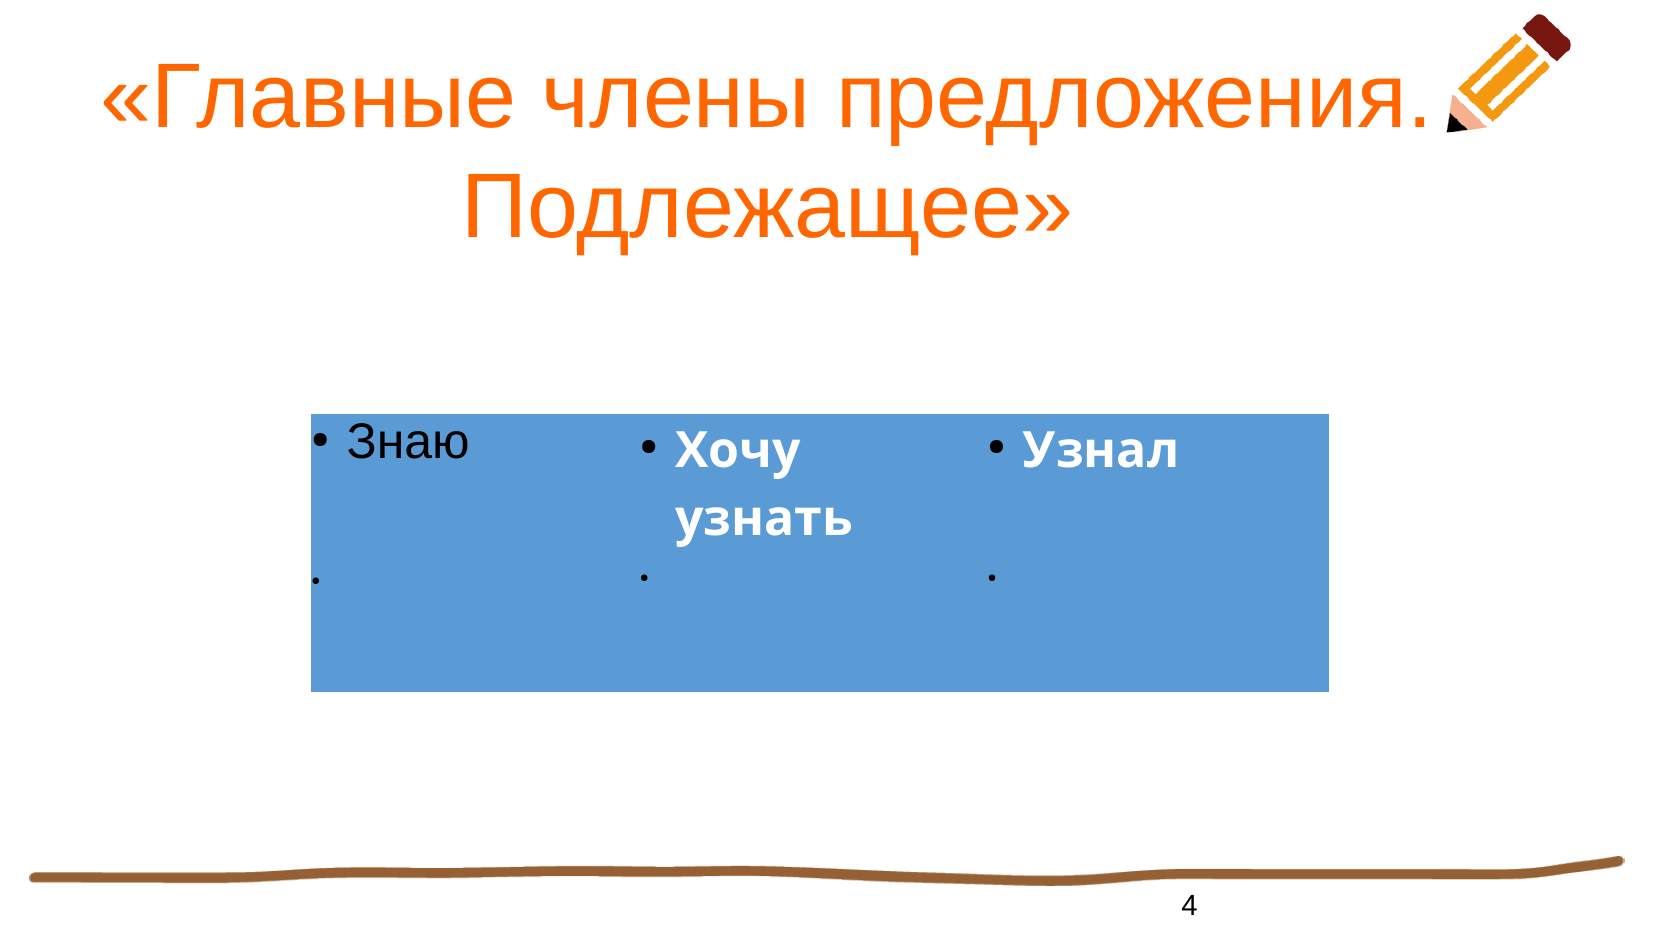

# «Главные члены предложения. Подлежащее»
| Знаю | Хочу узнать | Узнал |
| --- | --- | --- |
| | | |